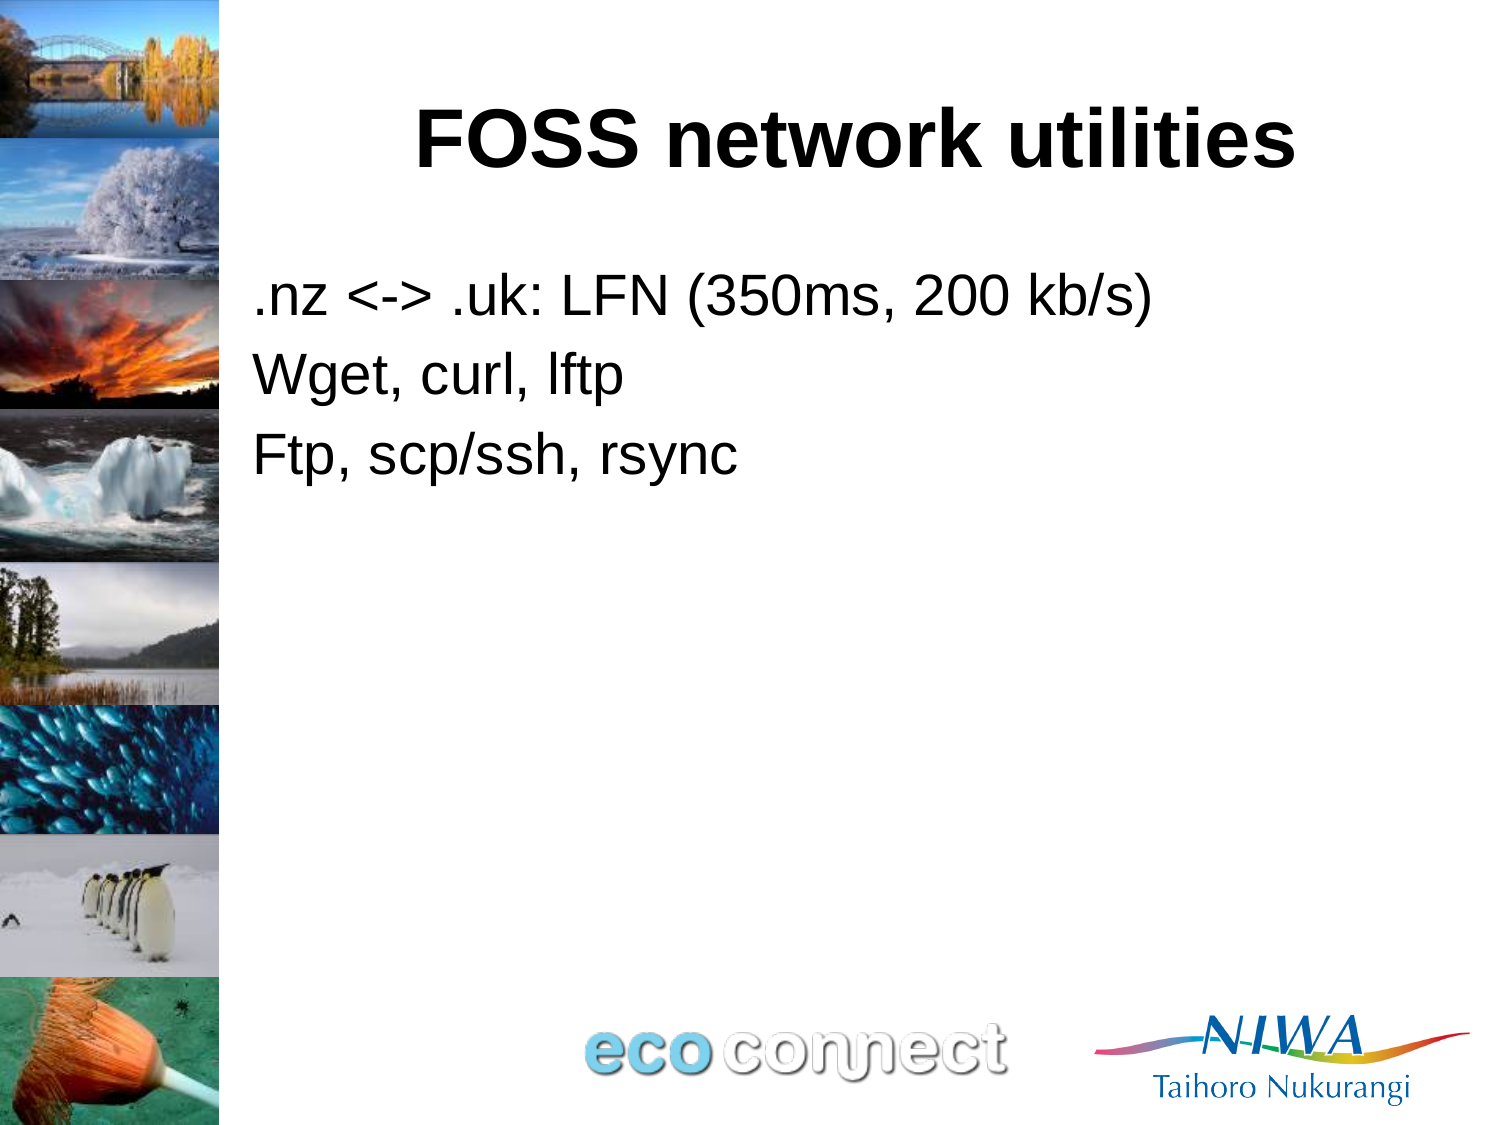

# FOSS network utilities
.nz <-> .uk: LFN (350ms, 200 kb/s)
Wget, curl, lftp
Ftp, scp/ssh, rsync